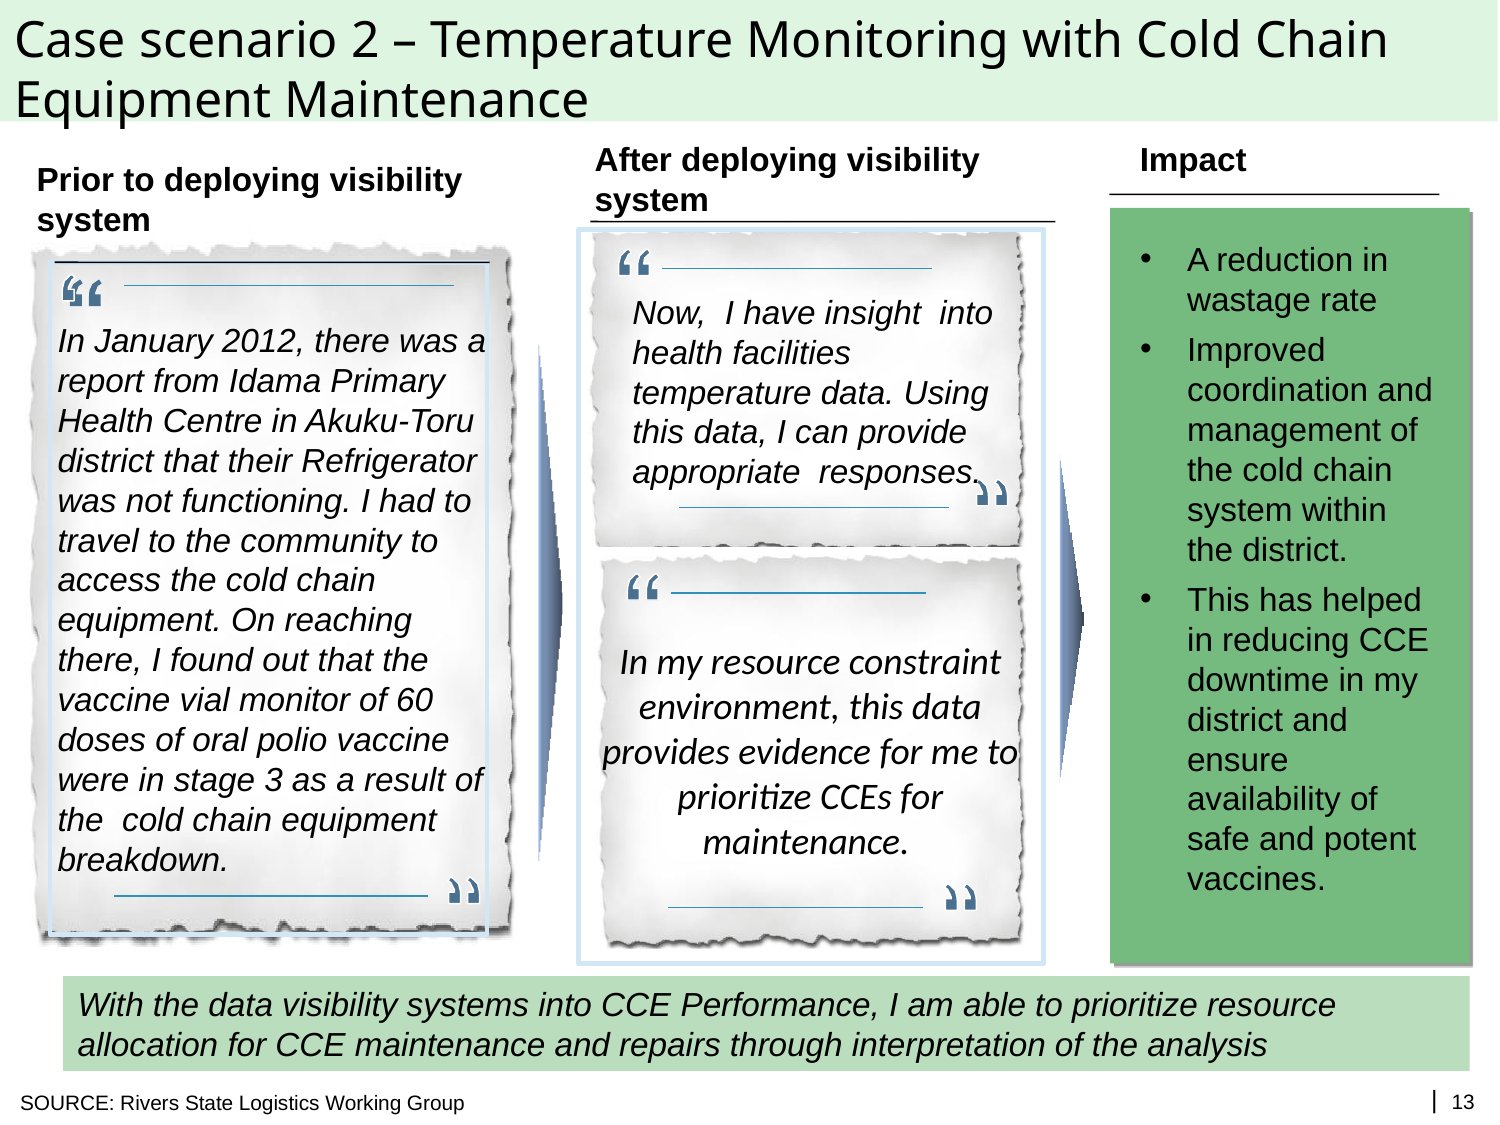

Case scenario 2 – Temperature Monitoring with Cold Chain Equipment Maintenance
Impact
After deploying visibility system
Prior to deploying visibility system
A reduction in wastage rate
Improved coordination and management of the cold chain system within the district.
This has helped in reducing CCE downtime in my district and ensure availability of safe and potent vaccines.
Now, I have insight into health facilities temperature data. Using this data, I can provide appropriate responses.
In January 2012, there was a report from Idama Primary Health Centre in Akuku-Toru district that their Refrigerator was not functioning. I had to travel to the community to access the cold chain equipment. On reaching there, I found out that the vaccine vial monitor of 60 doses of oral polio vaccine were in stage 3 as a result of the cold chain equipment breakdown.
In my resource constraint environment, this data provides evidence for me to prioritize CCEs for maintenance.
With the data visibility systems into CCE Performance, I am able to prioritize resource allocation for CCE maintenance and repairs through interpretation of the analysis
SOURCE: Rivers State Logistics Working Group